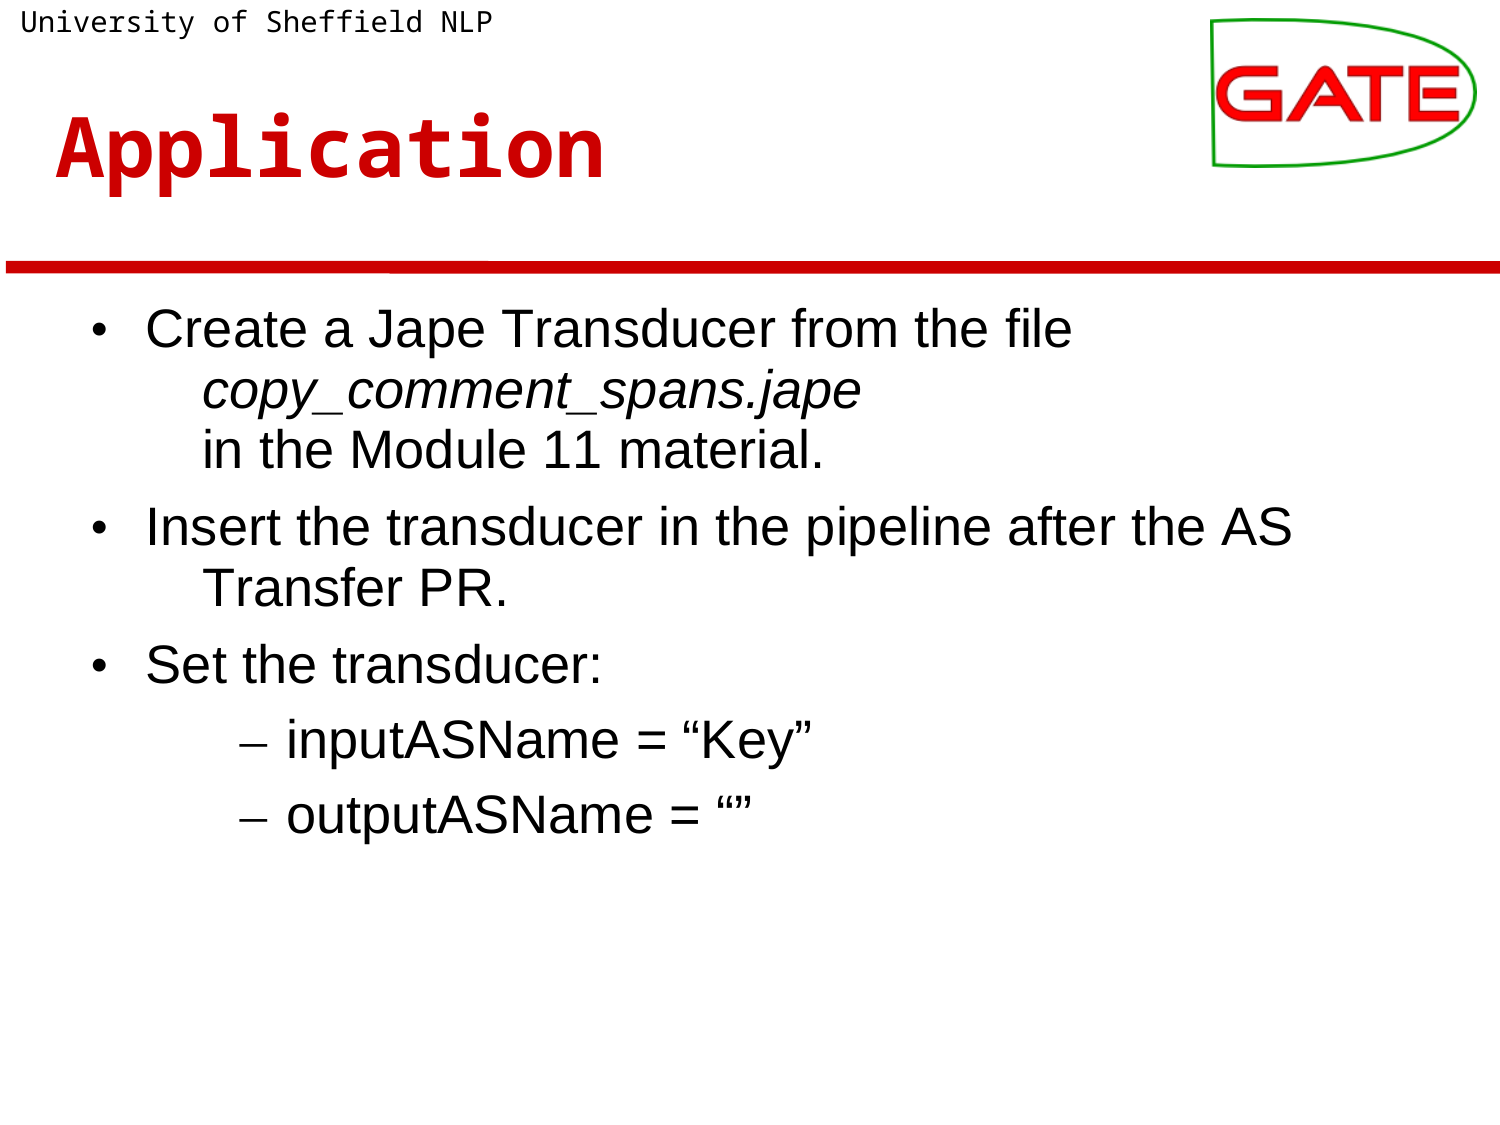

# Application
Create a Jape Transducer from the file
copy_comment_spans.jape
in the Module 11 material.
Insert the transducer in the pipeline after the AS Transfer PR.
Set the transducer:
inputASName = “Key”
outputASName = “”